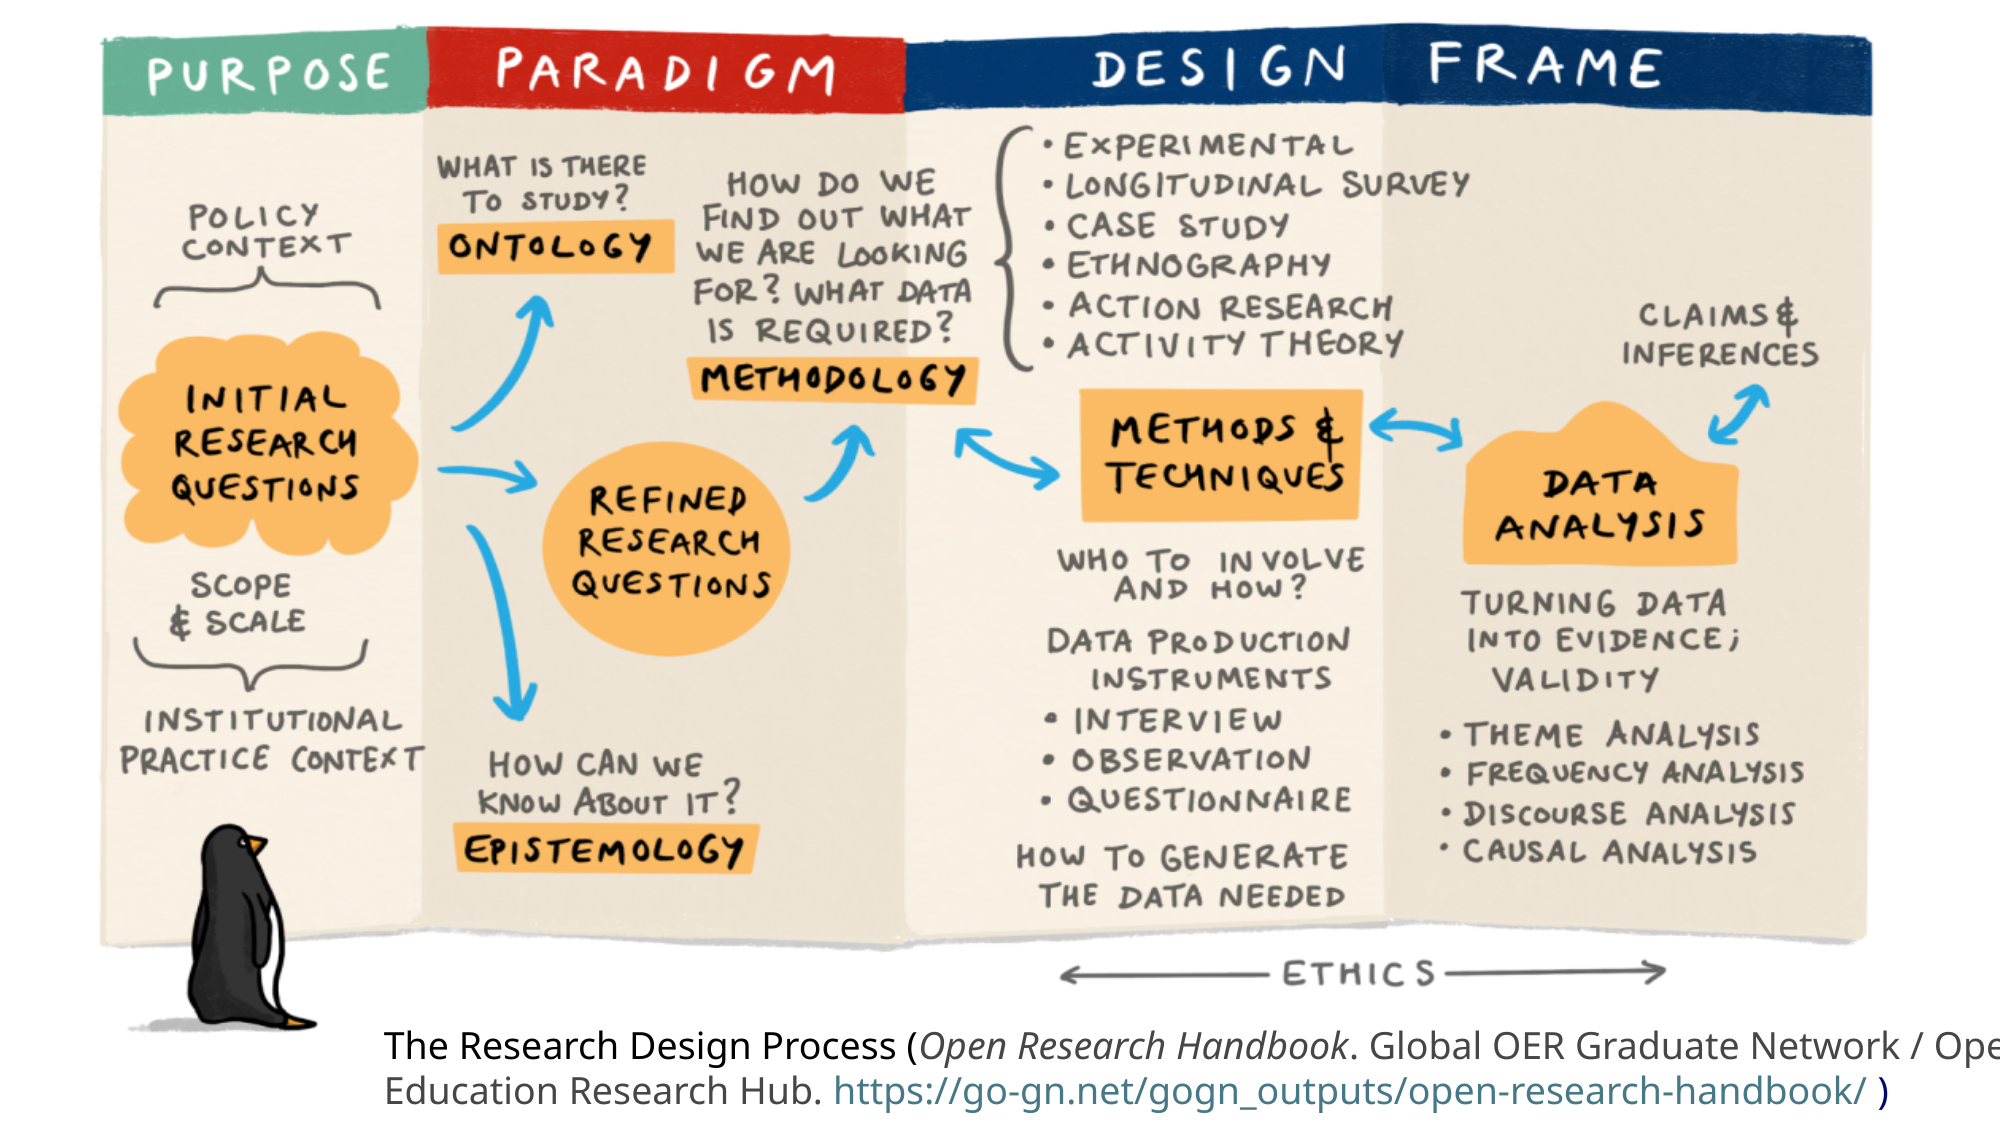

#
The Research Design Process (Open Research Handbook. Global OER Graduate Network / Open Education Research Hub. https://go-gn.net/gogn_outputs/open-research-handbook/ )